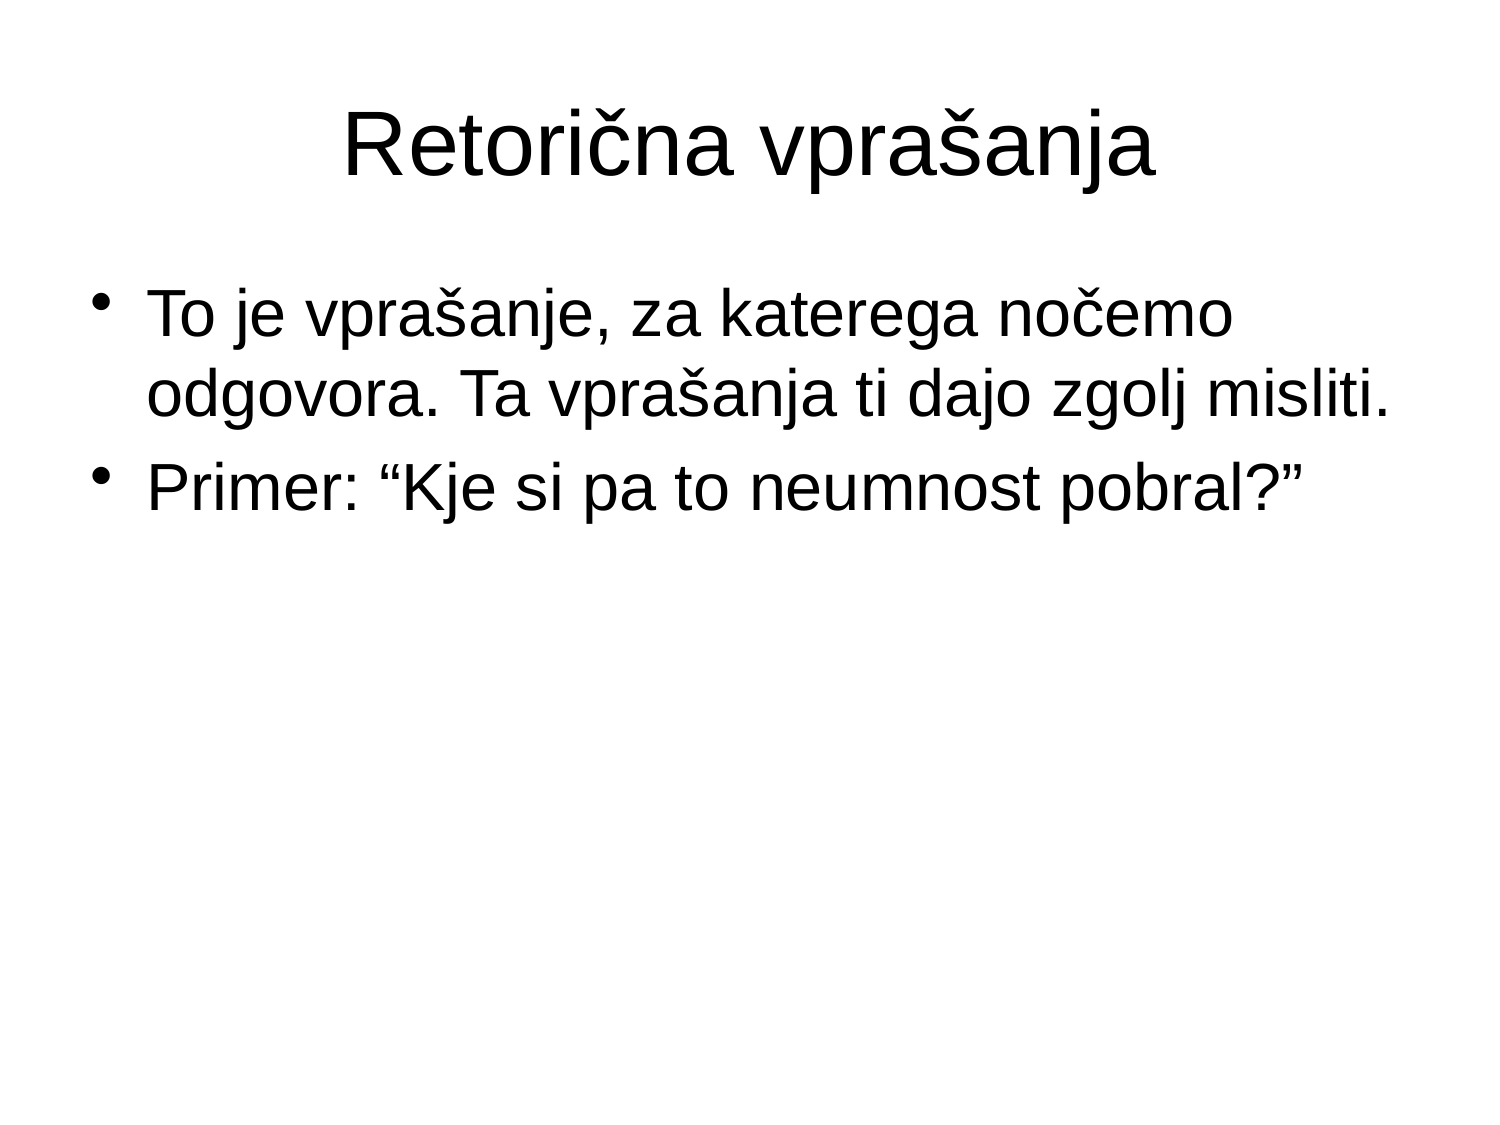

# Retorična vprašanja
To je vprašanje, za katerega nočemo odgovora. Ta vprašanja ti dajo zgolj misliti.
Primer: “Kje si pa to neumnost pobral?”